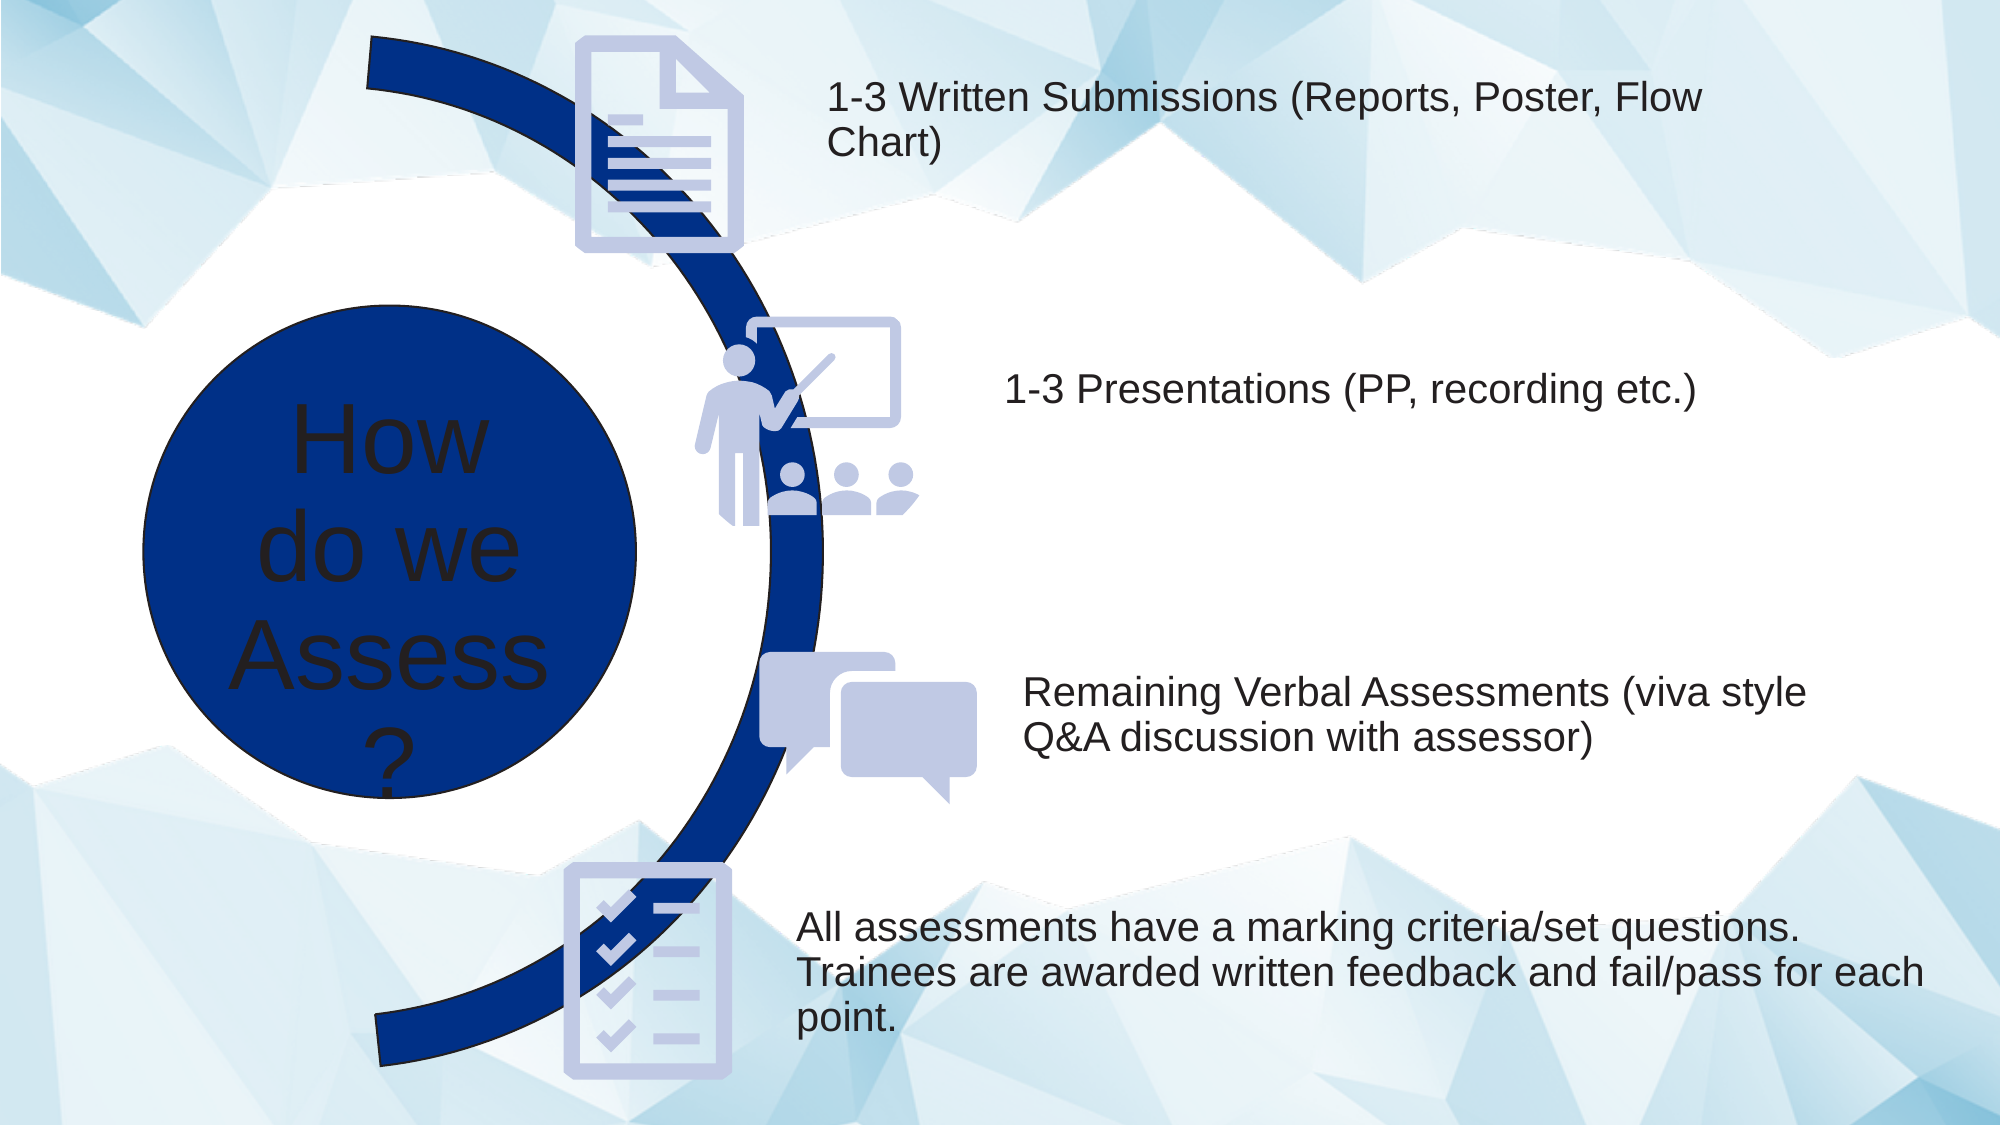

1-3 Written Submissions (Reports, Poster, Flow Chart)
1-3 Presentations (PP, recording etc.)
How do we Assess?
Remaining Verbal Assessments (viva style Q&A discussion with assessor)
All assessments have a marking criteria/set questions.
Trainees are awarded written feedback and fail/pass for each point.